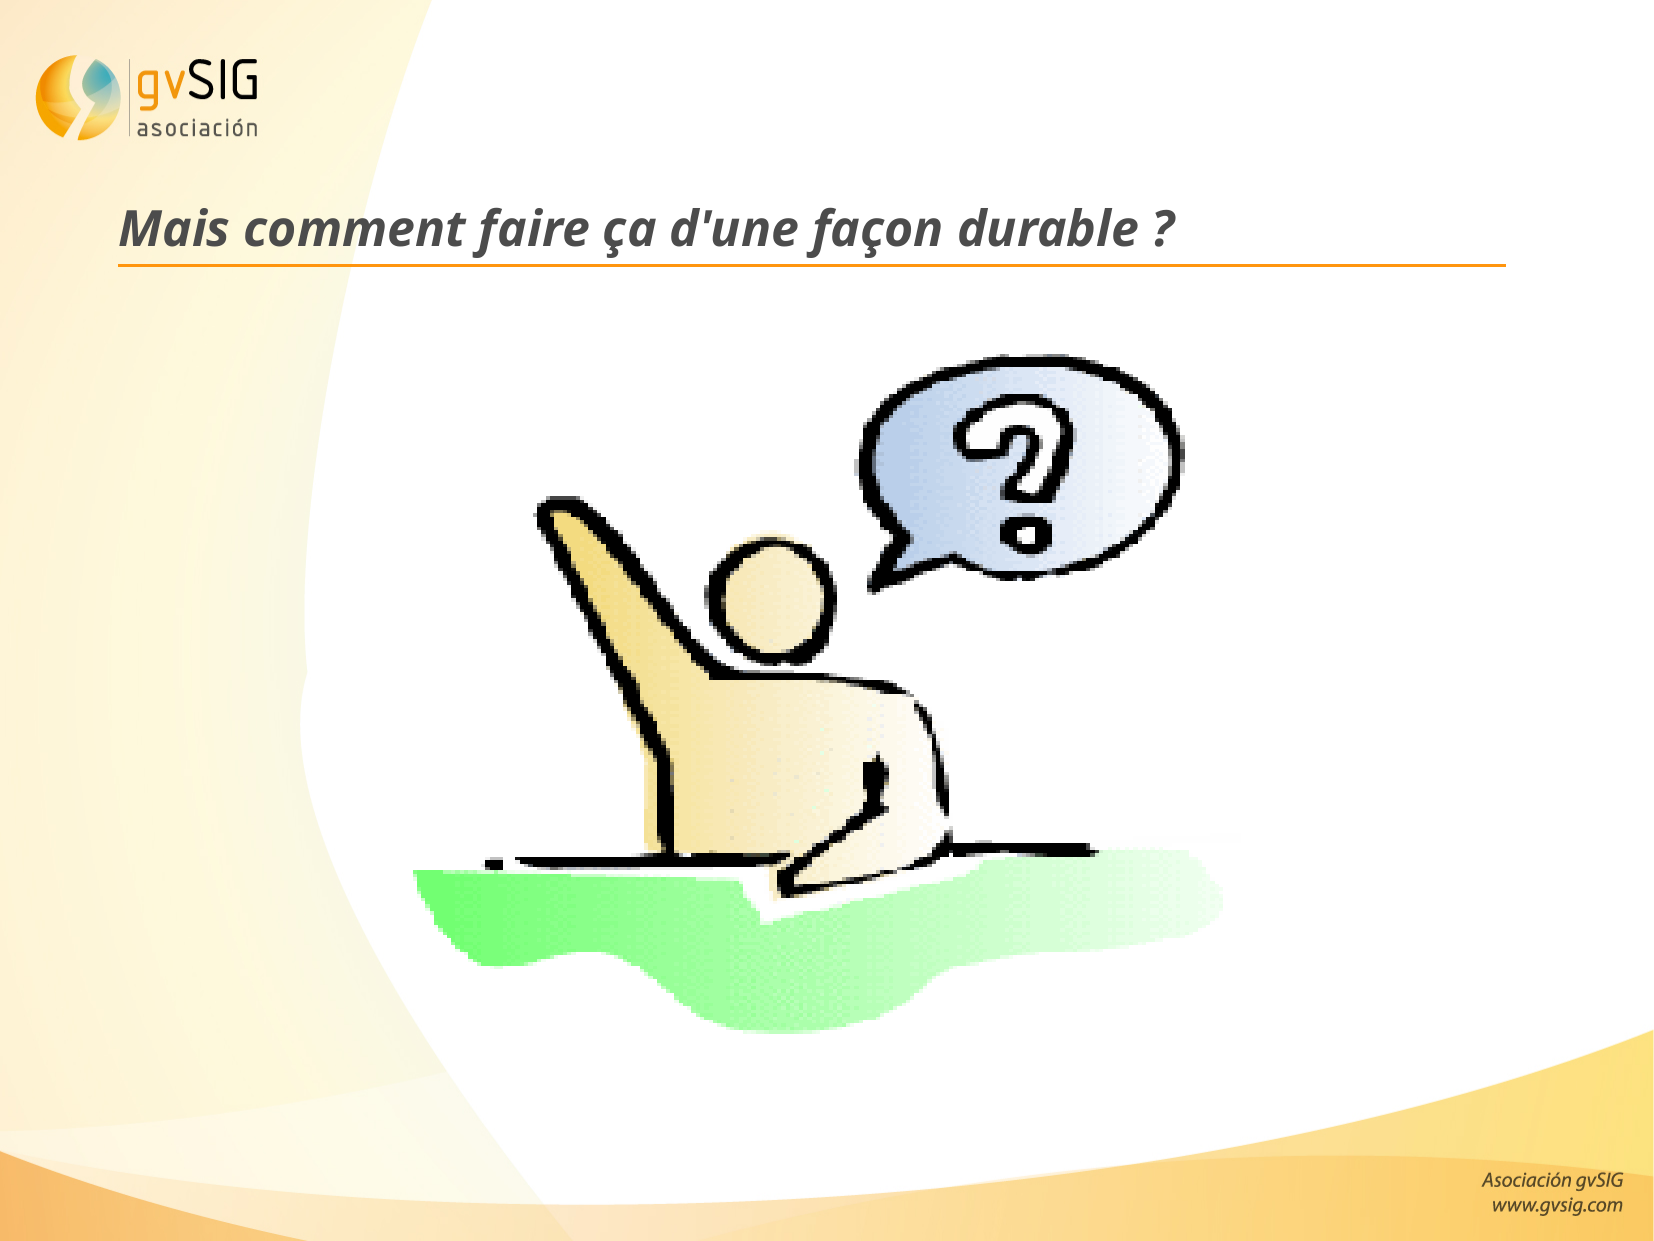

# Mais comment faire ça d'une façon durable ?